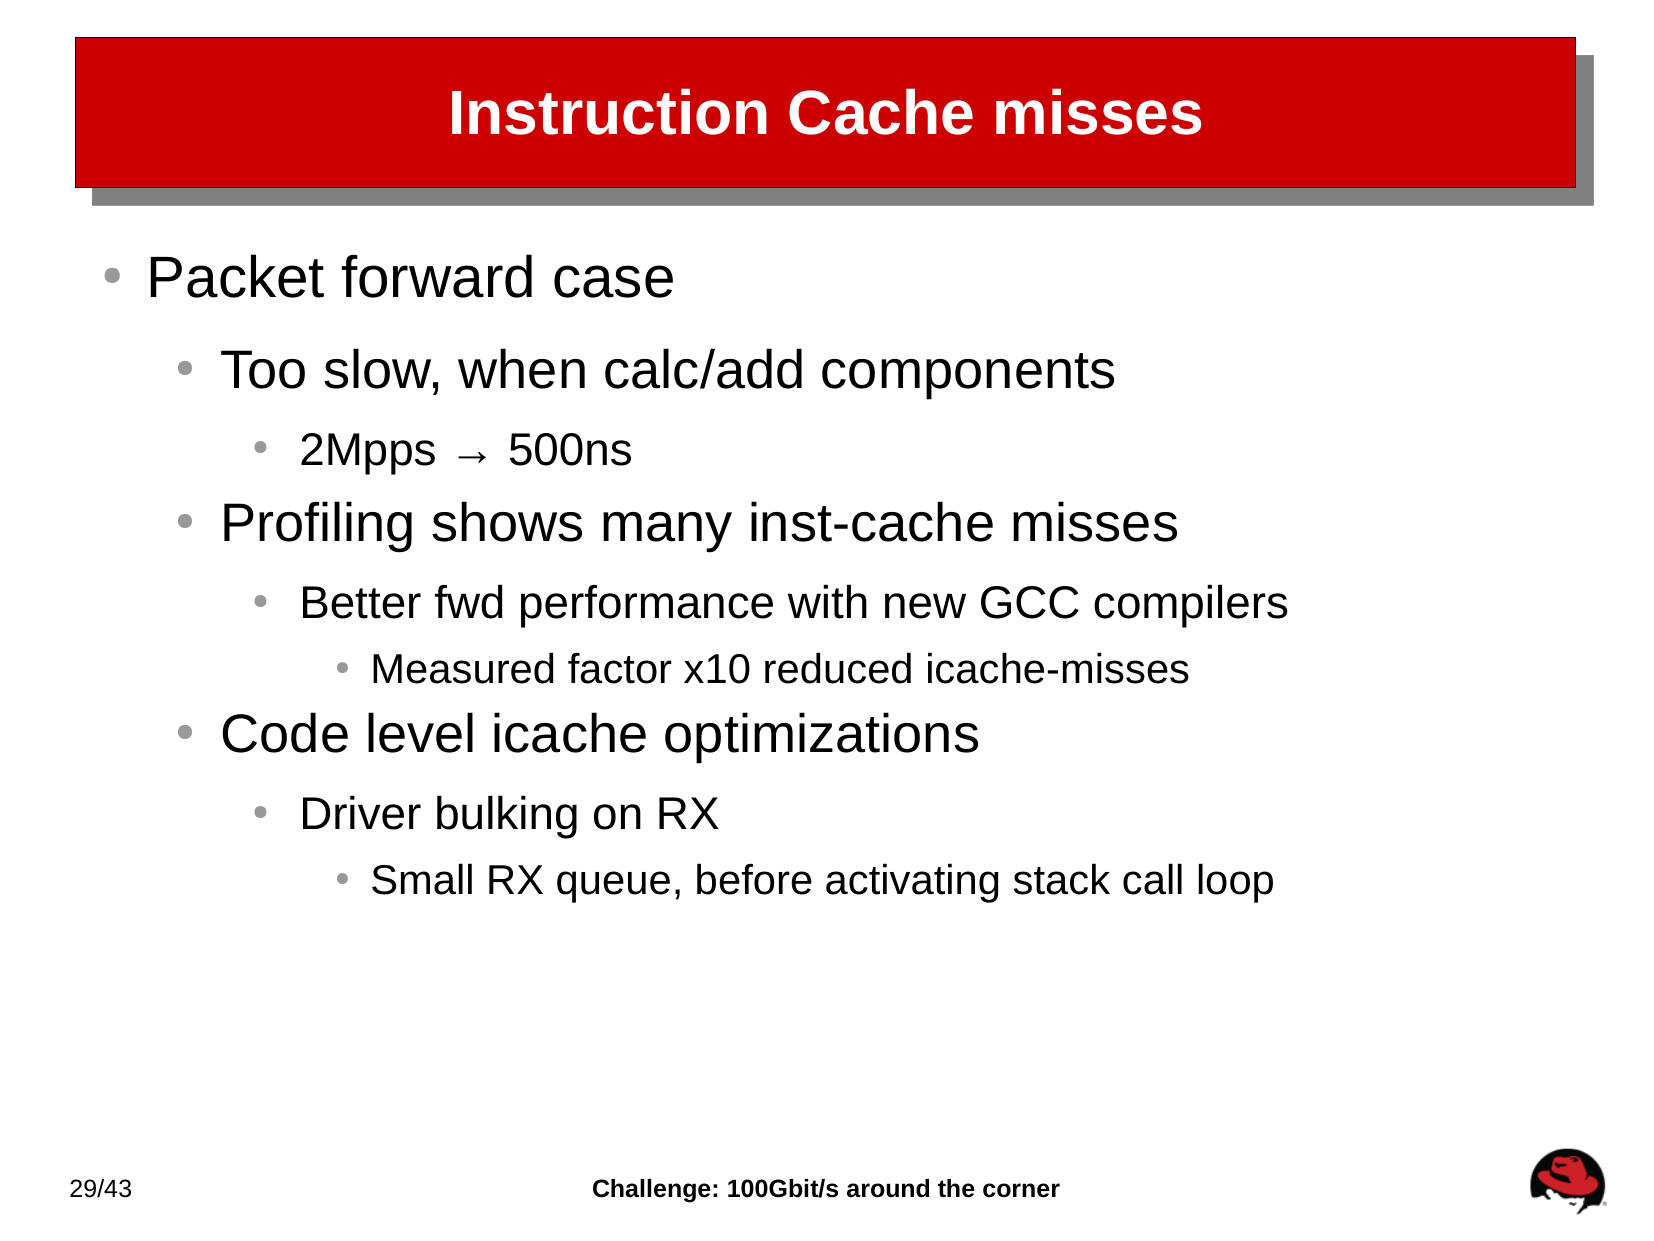

# Instruction Cache misses
Packet forward case
Too slow, when calc/add components
2Mpps → 500ns
Profiling shows many inst-cache misses
Better fwd performance with new GCC compilers
Measured factor x10 reduced icache-misses
Code level icache optimizations
Driver bulking on RX
Small RX queue, before activating stack call loop